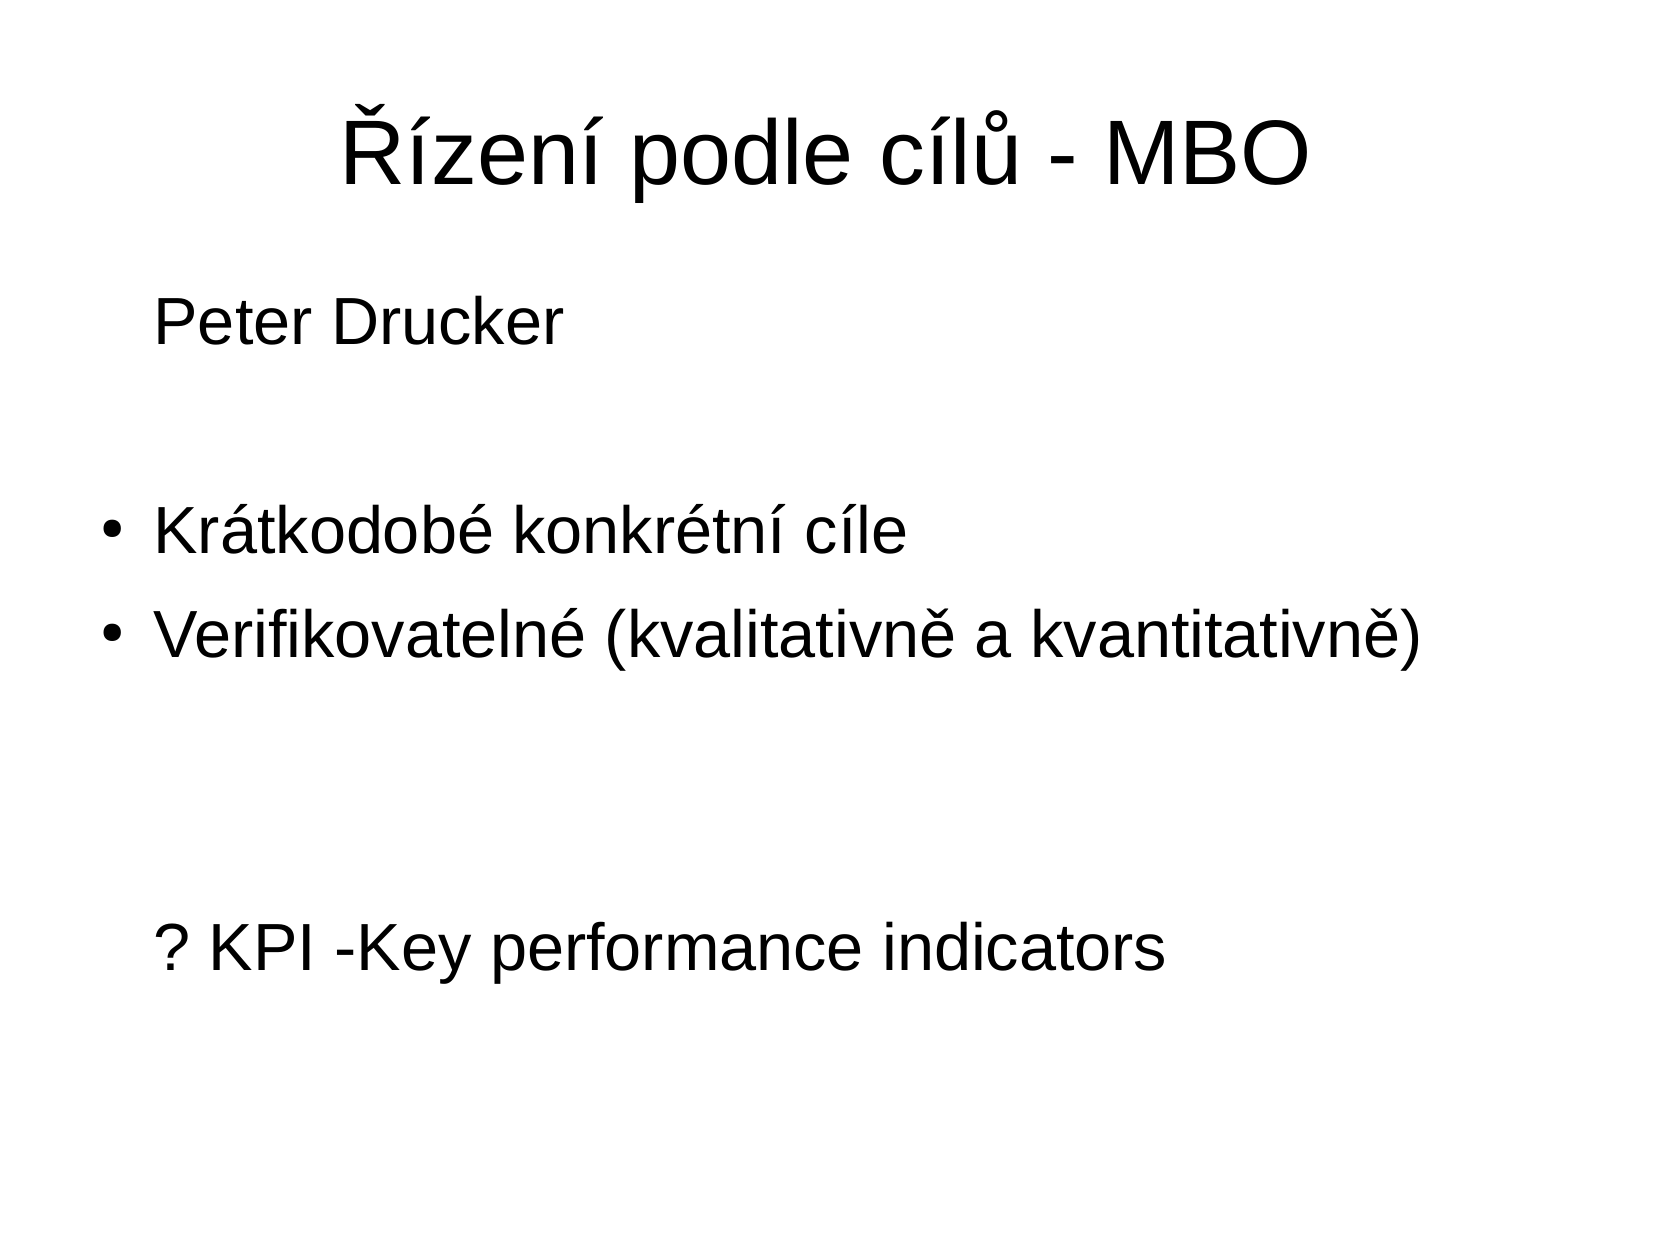

# Řízení podle cílů - MBO
Peter Drucker
Krátkodobé konkrétní cíle
Verifikovatelné (kvalitativně a kvantitativně)
? KPI -Key performance indicators